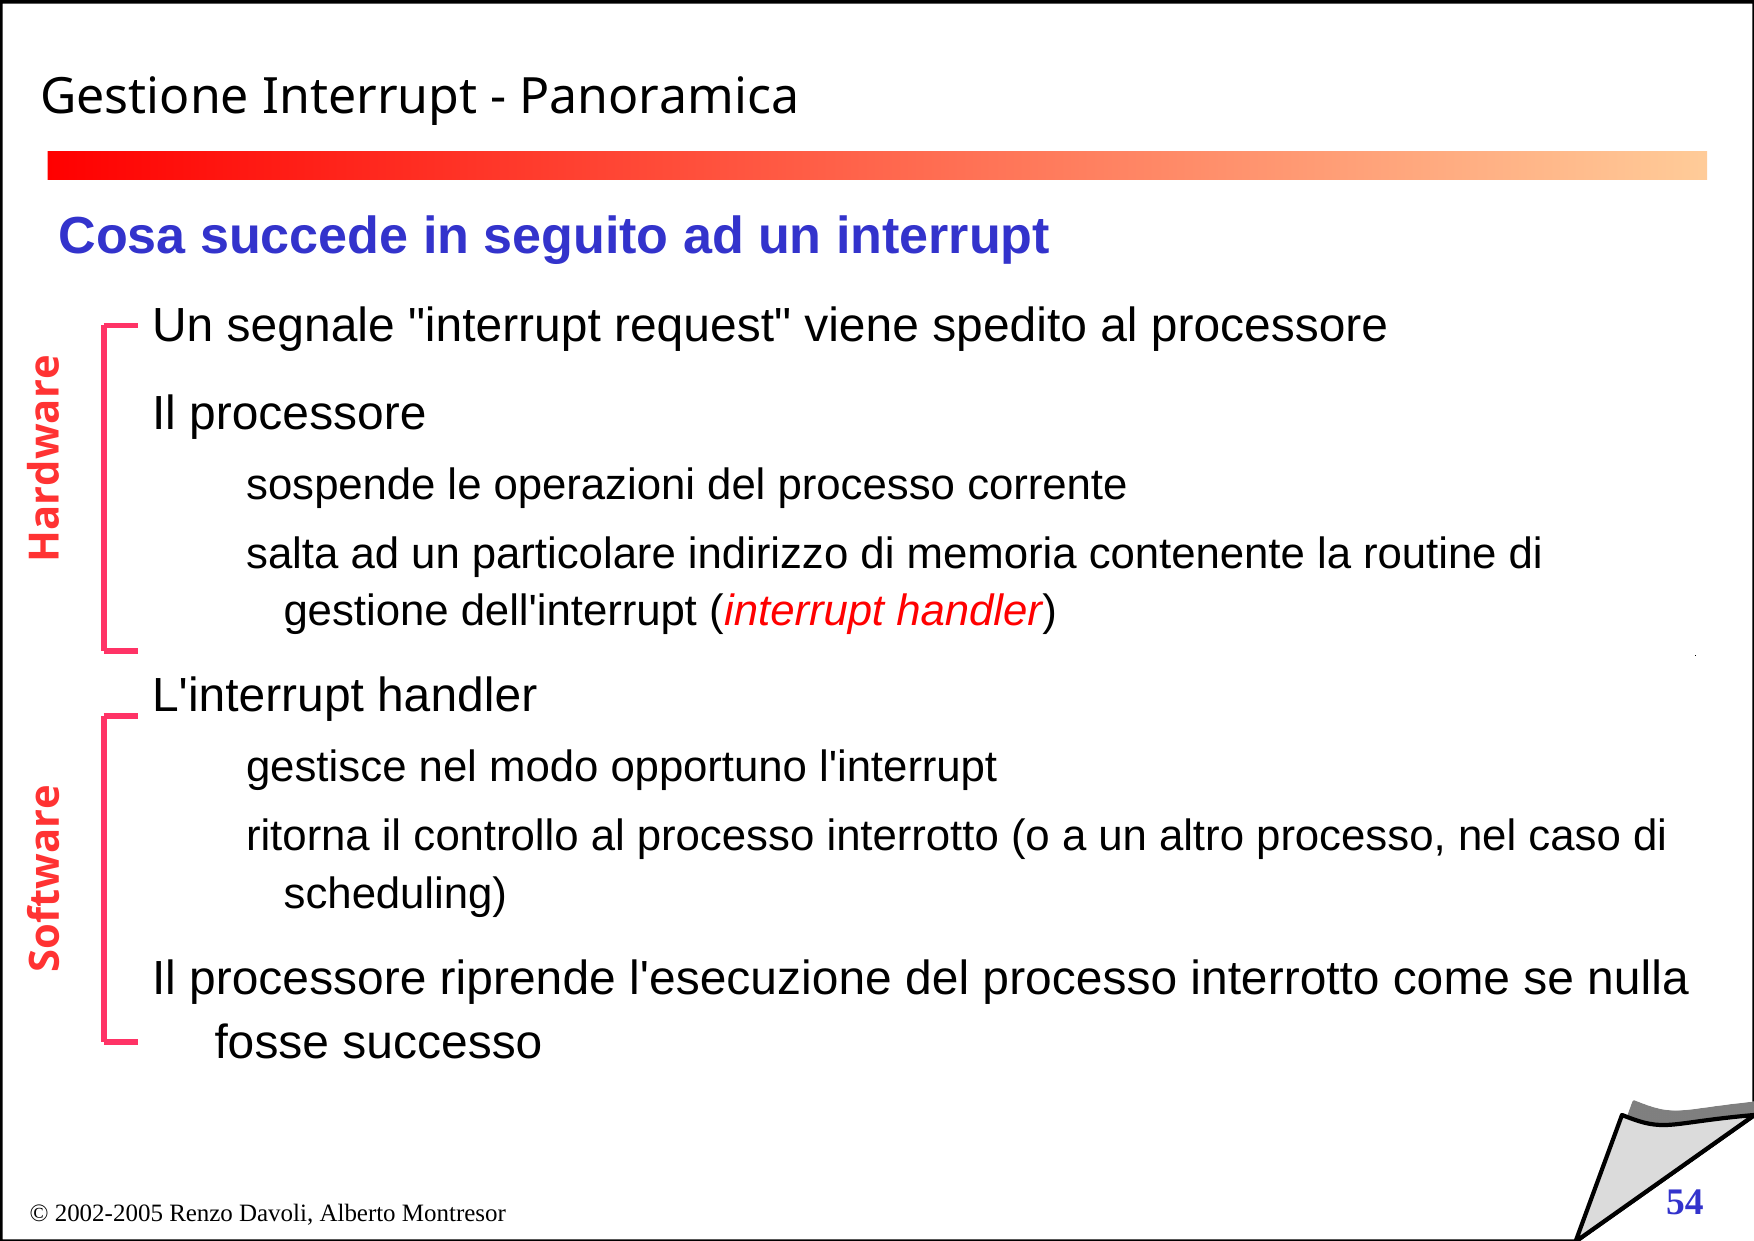

# Gestione Interrupt - Panoramica
Cosa succede in seguito ad un interrupt
Un segnale "interrupt request" viene spedito al processore
Il processore
sospende le operazioni del processo corrente
salta ad un particolare indirizzo di memoria contenente la routine di gestione dell'interrupt (interrupt handler)
L'interrupt handler
gestisce nel modo opportuno l'interrupt
ritorna il controllo al processo interrotto (o a un altro processo, nel caso di scheduling)
Il processore riprende l'esecuzione del processo interrotto come se nulla fosse successo
Hardware
Software